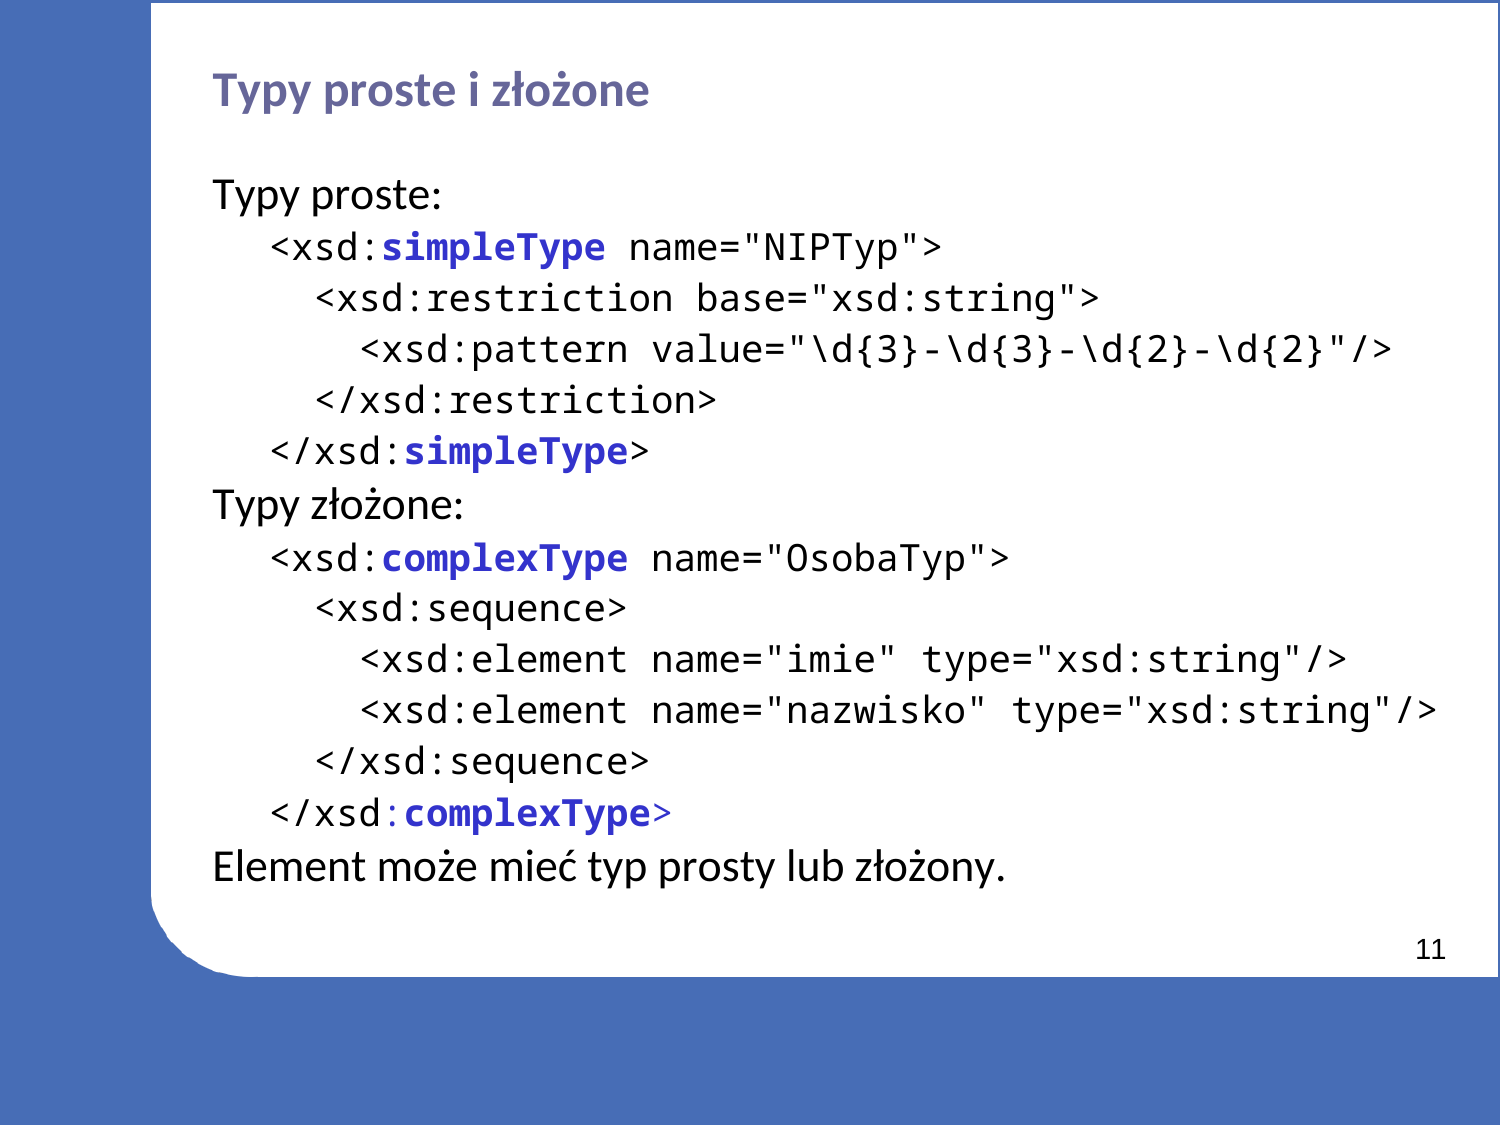

# Typy proste i złożone
Typy proste:
<xsd:simpleType name="NIPTyp">
 <xsd:restriction base="xsd:string">
 <xsd:pattern value="\d{3}-\d{3}-\d{2}-\d{2}"/>
 </xsd:restriction>
</xsd:simpleType>
Typy złożone:
<xsd:complexType name="OsobaTyp">
 <xsd:sequence>
 <xsd:element name="imie" type="xsd:string"/>
 <xsd:element name="nazwisko" type="xsd:string"/>
 </xsd:sequence>
</xsd:complexType>
Element może mieć typ prosty lub złożony.
11